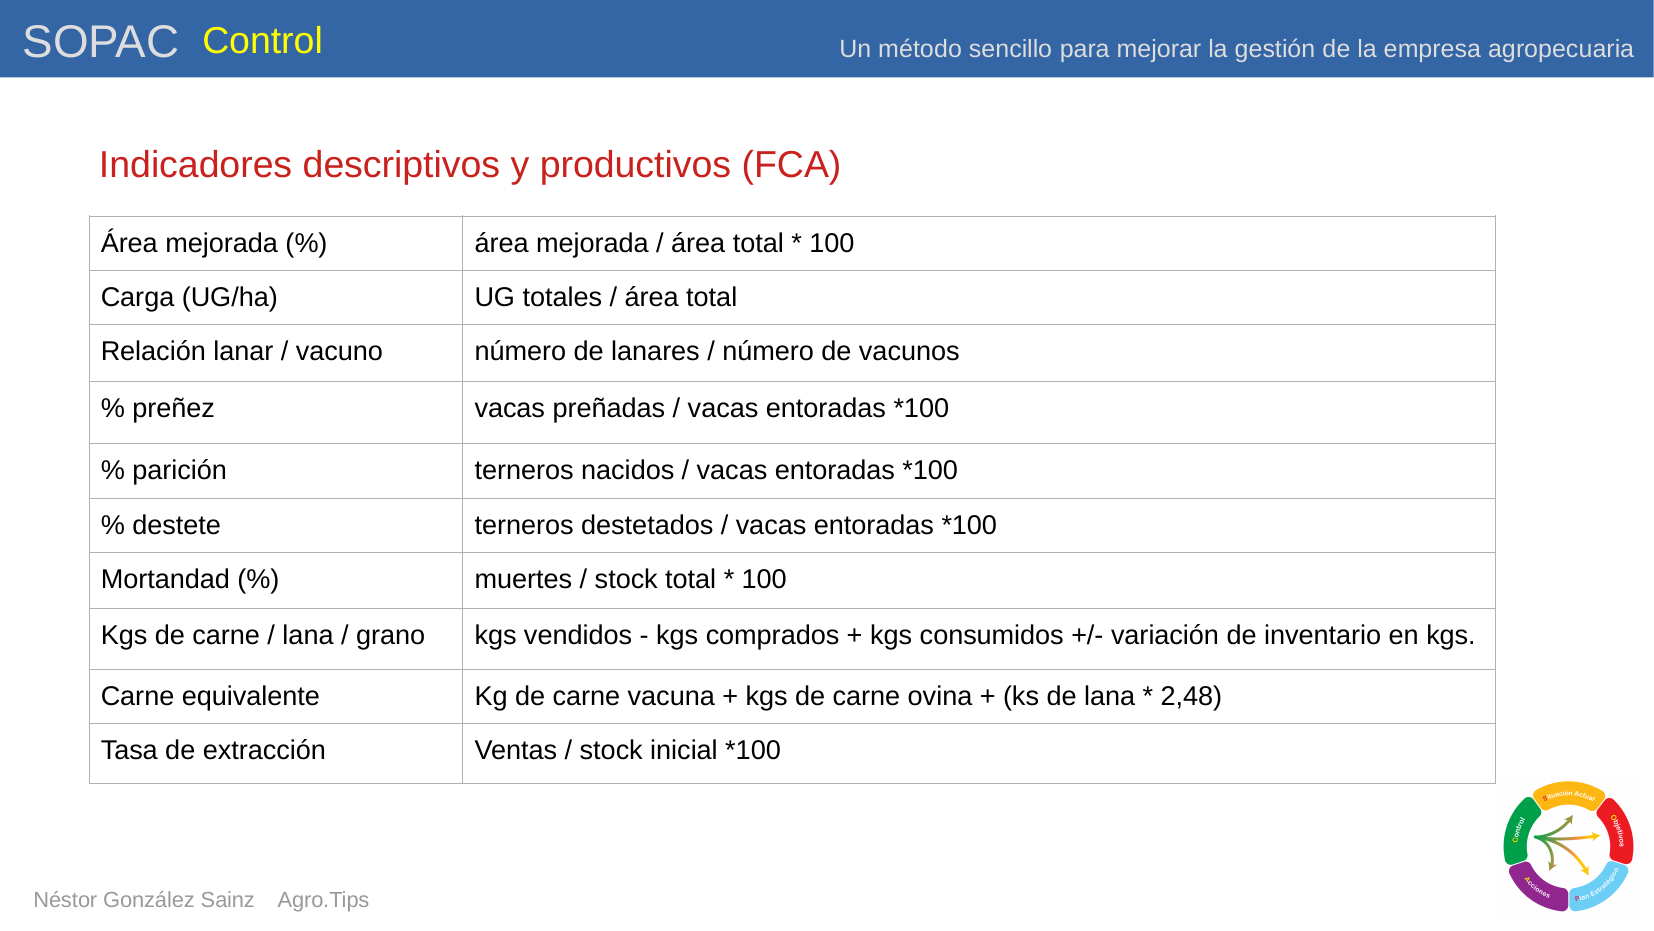

Control
Indicadores descriptivos y productivos (FCA)
| Área mejorada (%) | área mejorada / área total \* 100 |
| --- | --- |
| Carga (UG/ha) | UG totales / área total |
| Relación lanar / vacuno | número de lanares / número de vacunos |
| % preñez | vacas preñadas / vacas entoradas \*100 |
| % parición | terneros nacidos / vacas entoradas \*100 |
| % destete | terneros destetados / vacas entoradas \*100 |
| Mortandad (%) | muertes / stock total \* 100 |
| Kgs de carne / lana / grano | kgs vendidos - kgs comprados + kgs consumidos +/- variación de inventario en kgs. |
| Carne equivalente | Kg de carne vacuna + kgs de carne ovina + (ks de lana \* 2,48) |
| Tasa de extracción | Ventas / stock inicial \*100 |